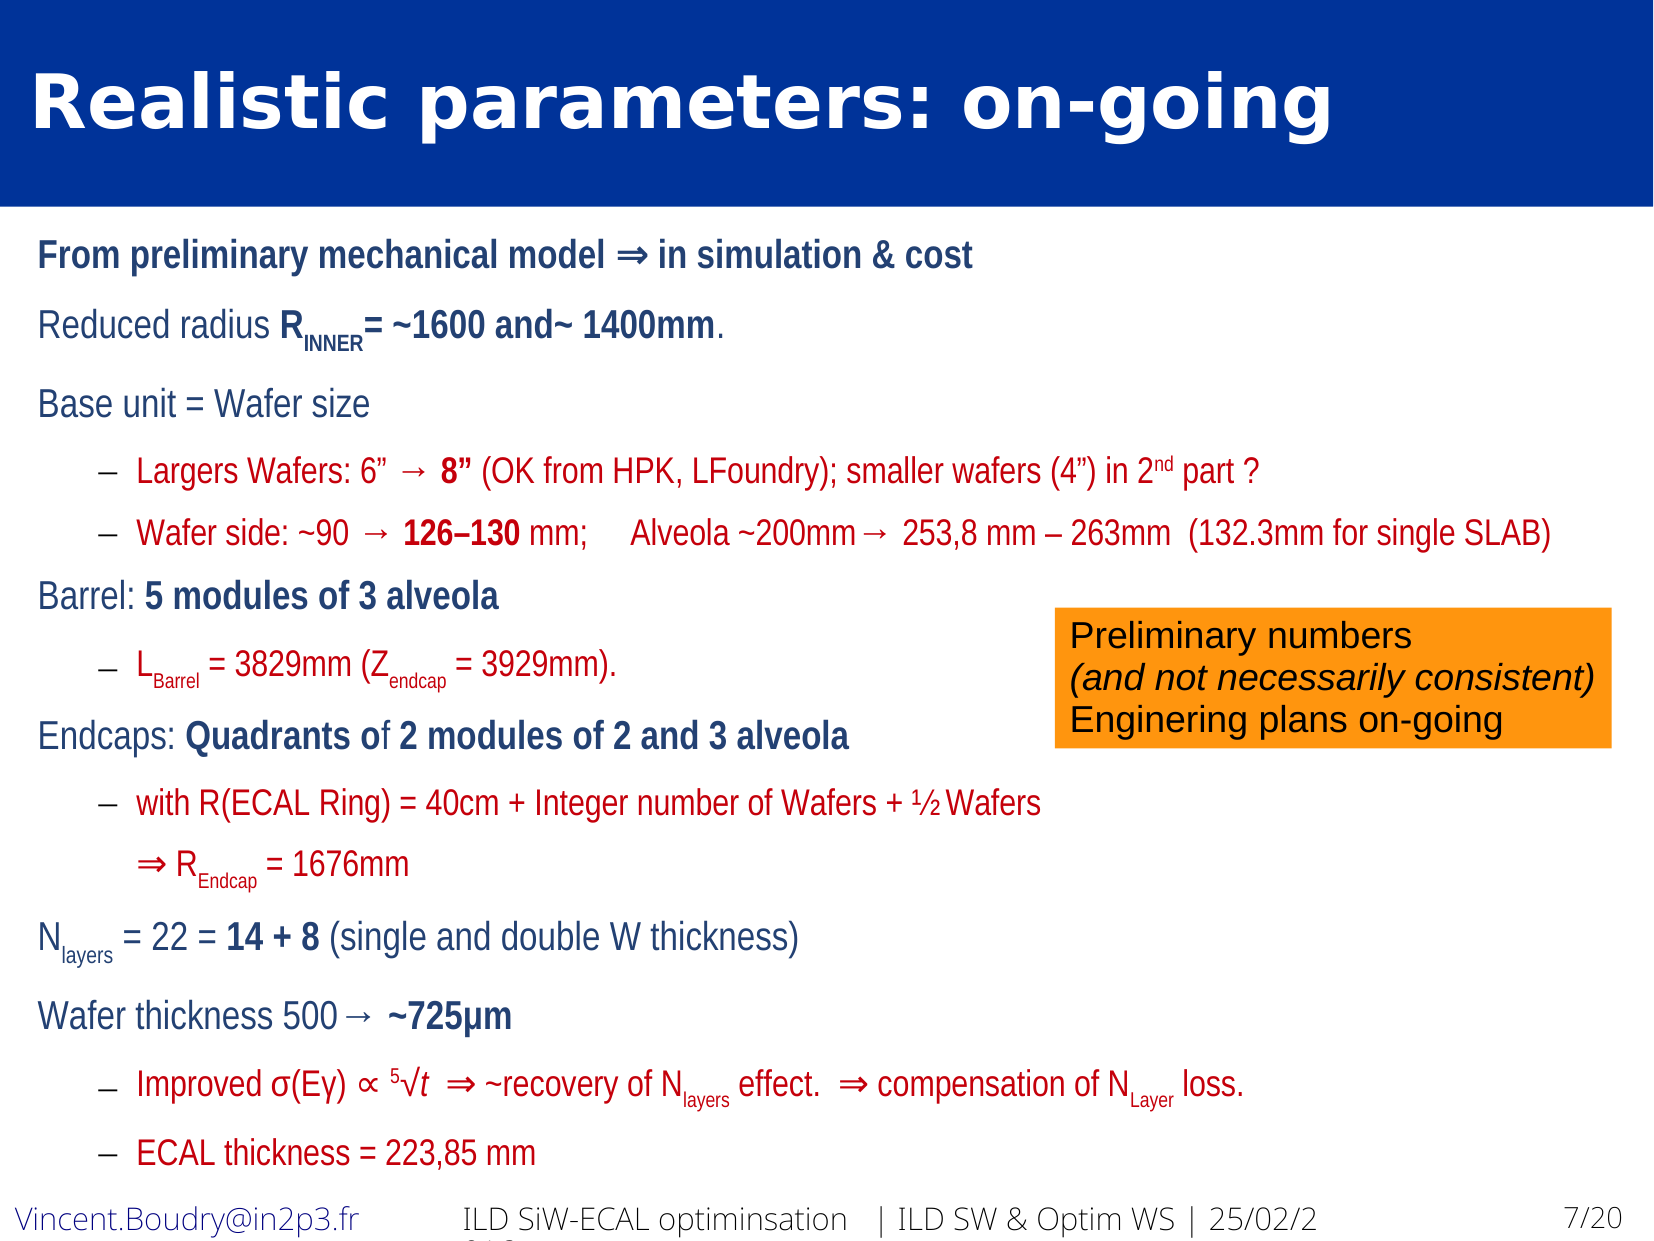

# Realistic parameters: on-going
From preliminary mechanical model ⇒ in simulation & cost
Reduced radius RINNER= ~1600 and~ 1400mm.
Base unit = Wafer size
Largers Wafers: 6” → 8” (OK from HPK, LFoundry); smaller wafers (4”) in 2nd part ?
Wafer side: ~90 → 126–130 mm; Alveola ~200mm→ 253,8 mm – 263mm (132.3mm for single SLAB)
Barrel: 5 modules of 3 alveola
LBarrel = 3829mm (Zendcap = 3929mm).
Endcaps: Quadrants of 2 modules of 2 and 3 alveola
with R(ECAL Ring) = 40cm + Integer number of Wafers + ½ Wafers
⇒ REndcap = 1676mm
Nlayers = 22 = 14 + 8 (single and double W thickness)
Wafer thickness 500→ ~725μm
Improved σ(Eγ) ∝ 5√t ⇒ ~recovery of Nlayers effect. ⇒ compensation of NLayer loss.
ECAL thickness = 223,85 mm
Preliminary numbers
(and not necessarily consistent)
Enginering plans on-going
ILD SiW-ECAL optiminsation | ILD SW & Optim WS | 25/02/2016
7